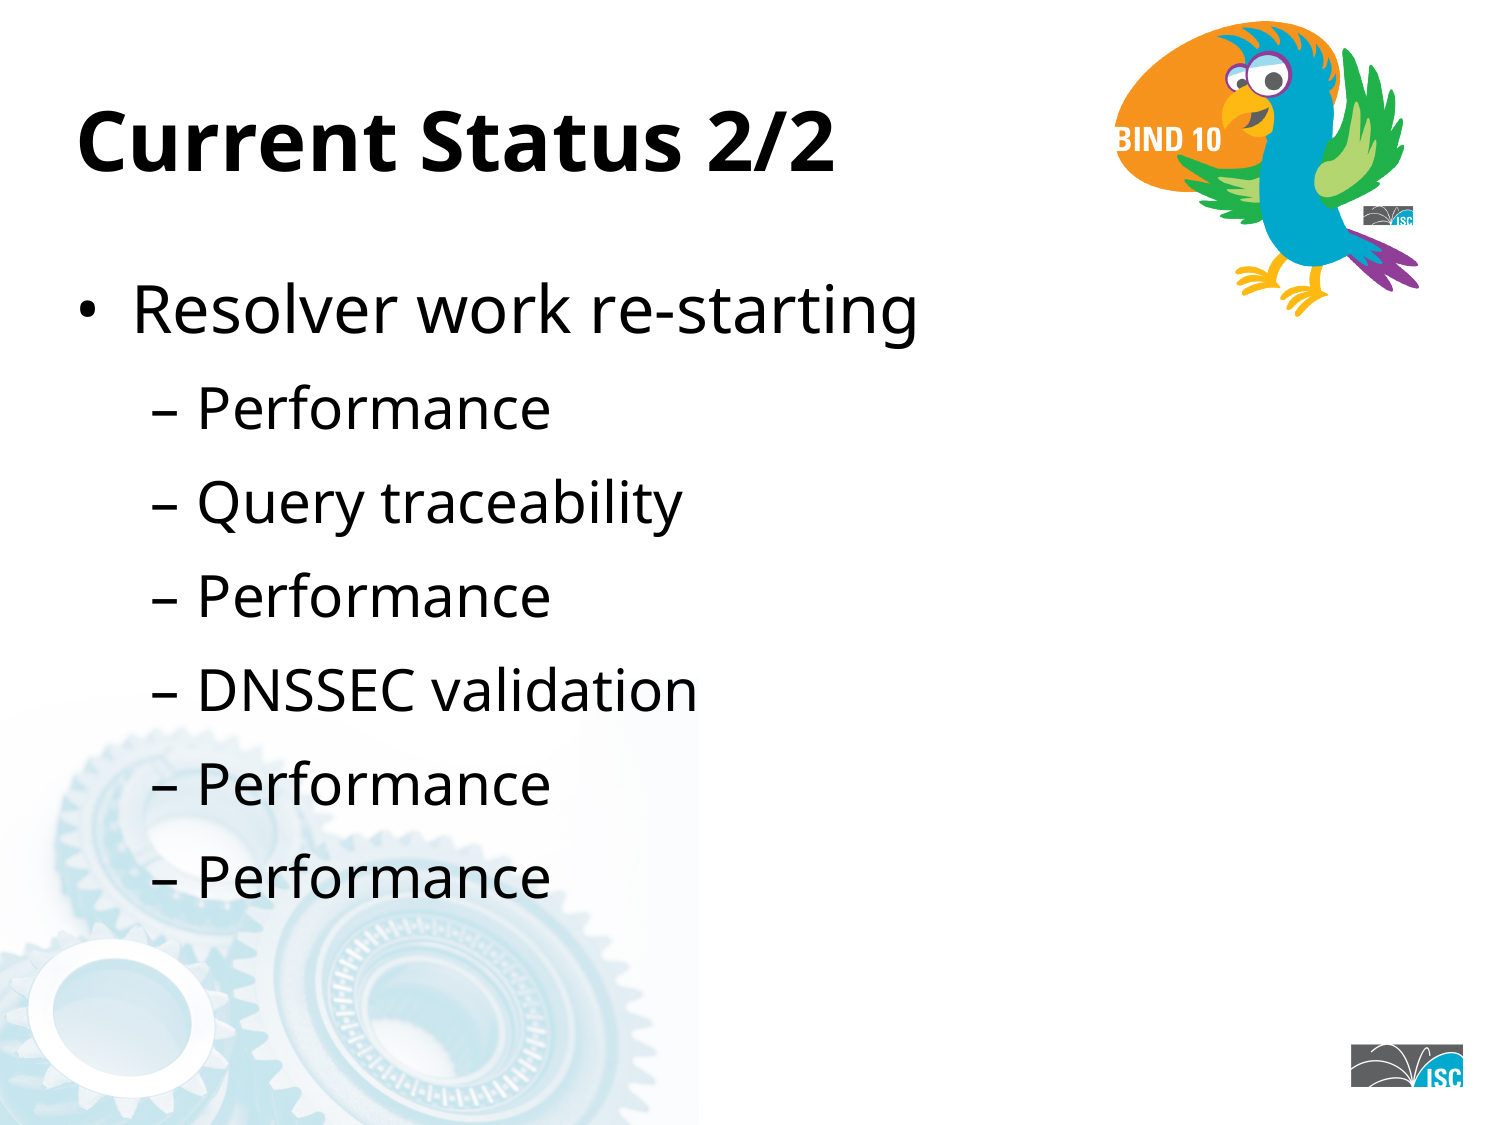

# Current Status 2/2
Resolver work re-starting
Performance
Query traceability
Performance
DNSSEC validation
Performance
Performance